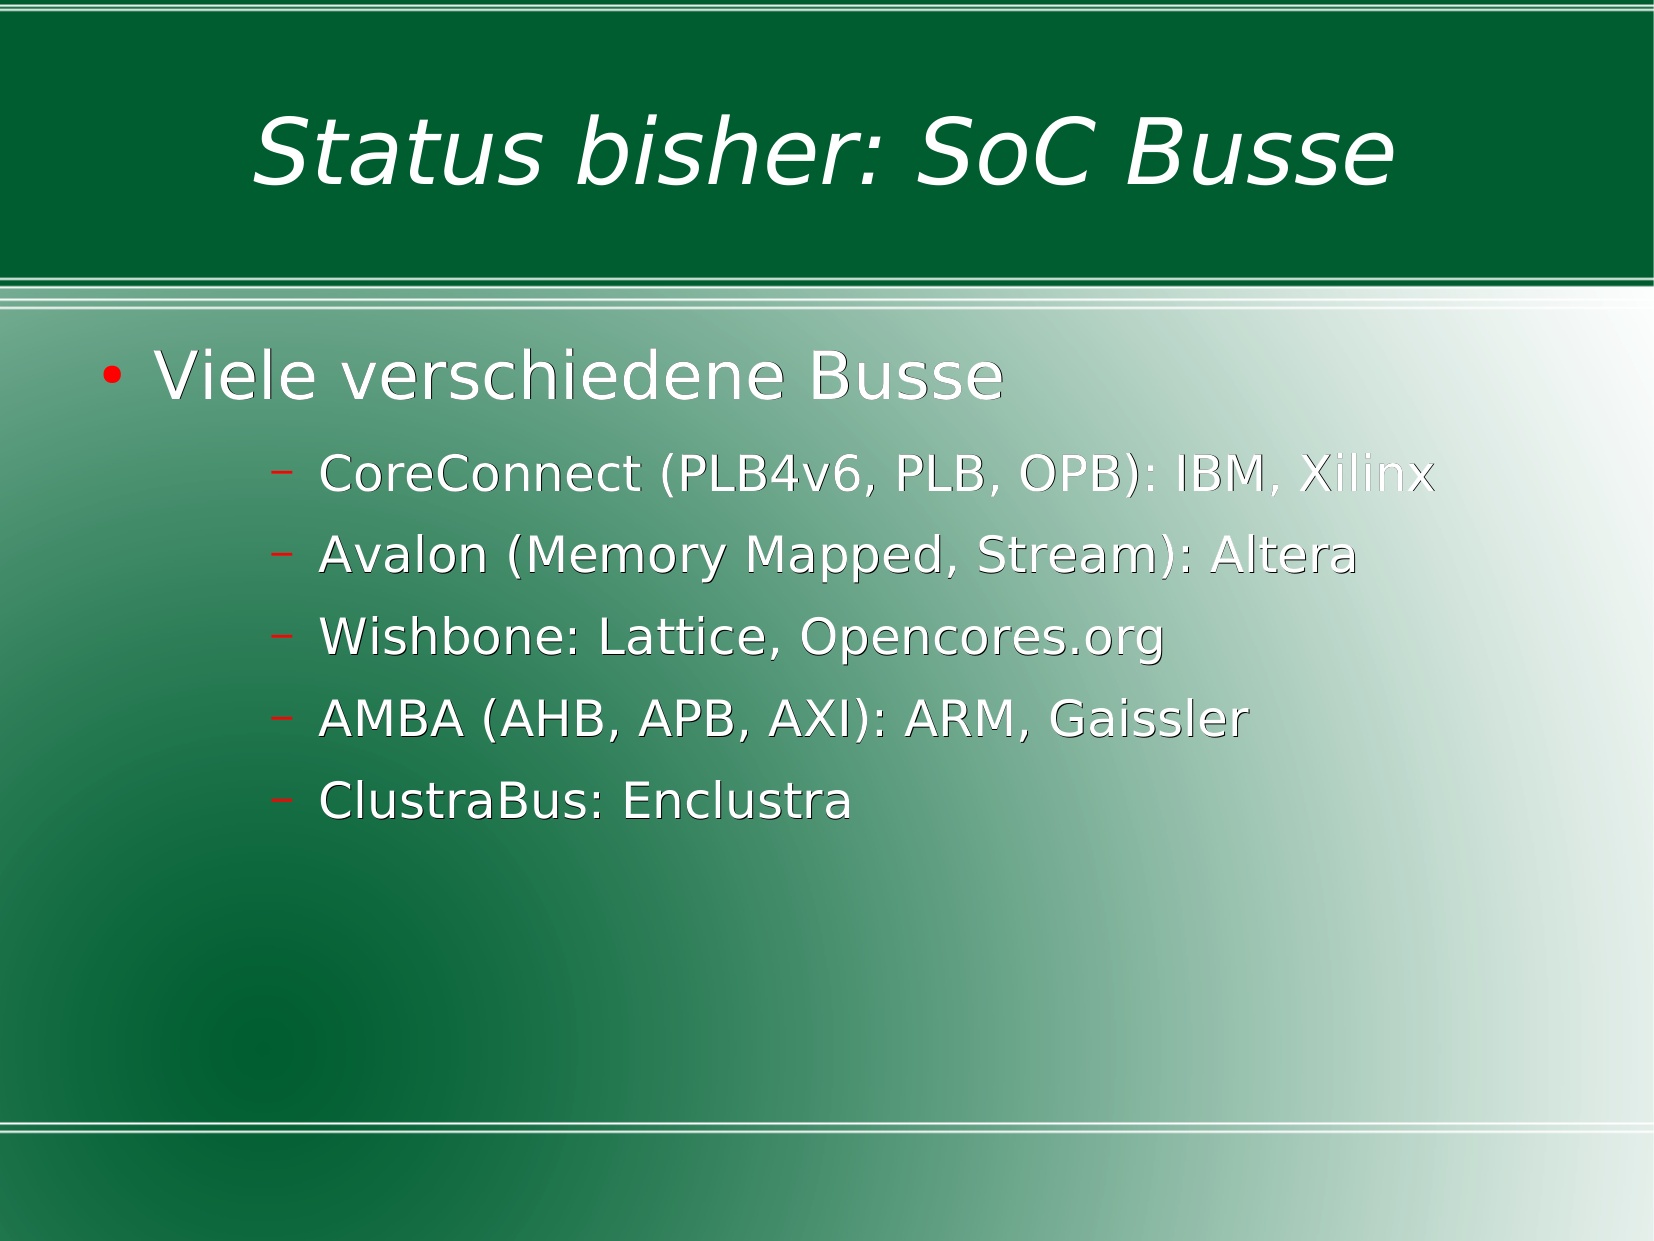

# Status bisher: SoC Busse
Viele verschiedene Busse
CoreConnect (PLB4v6, PLB, OPB): IBM, Xilinx
Avalon (Memory Mapped, Stream): Altera
Wishbone: Lattice, Opencores.org
AMBA (AHB, APB, AXI): ARM, Gaissler
ClustraBus: Enclustra